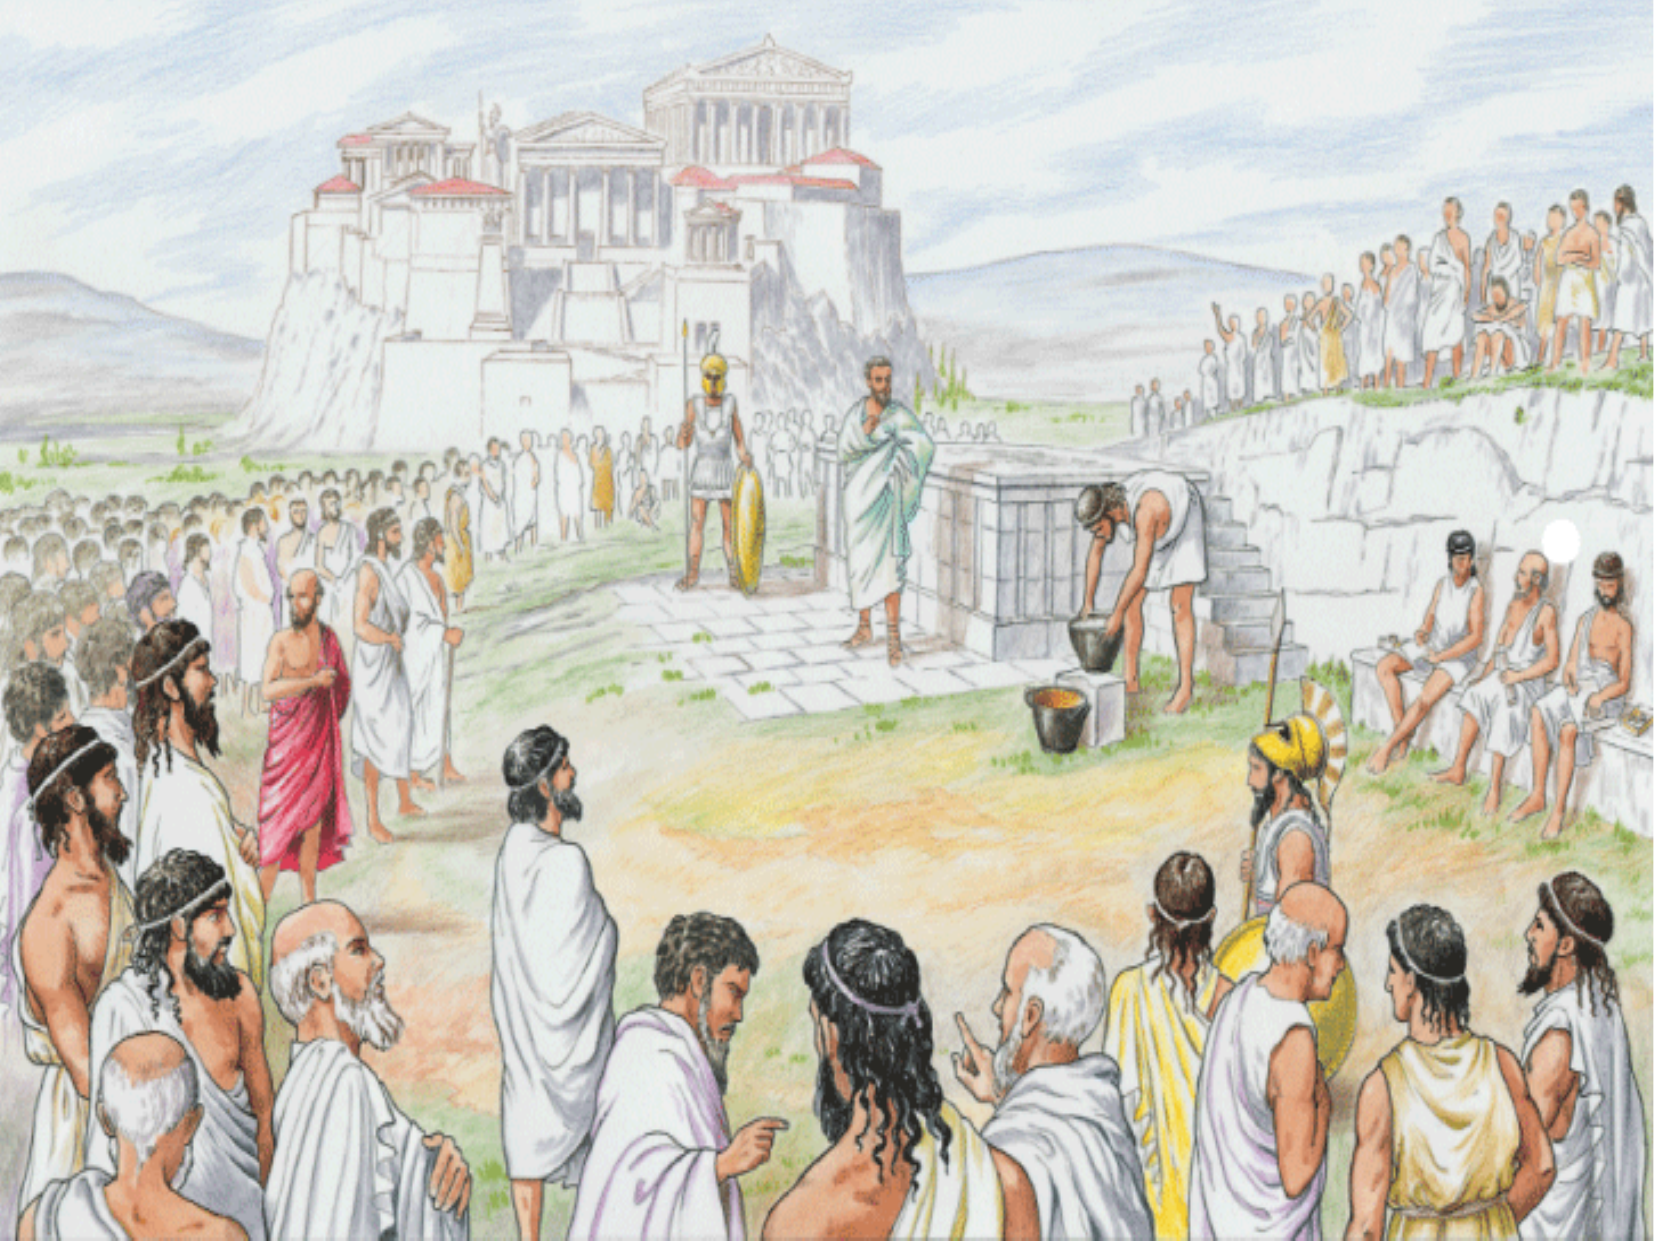

ATENAS
LAS REFORMAS POLÍTICAS DEL LEGISLADOR SOLÓN
DAN LUGAR AL NACIMIENTO DE LA DEMOCRACIA
LA DEMOCRACIA
EKKLESIA
VOTA LEYES Y TOMA
ALGUNAS DECISIONES
ELIGE
MAGISTRADOS
BULÉ
PODER
LEGISLATIVO
PODER
EJECUTIVO
ADMINISTRACIÓN
EJÉRCITO